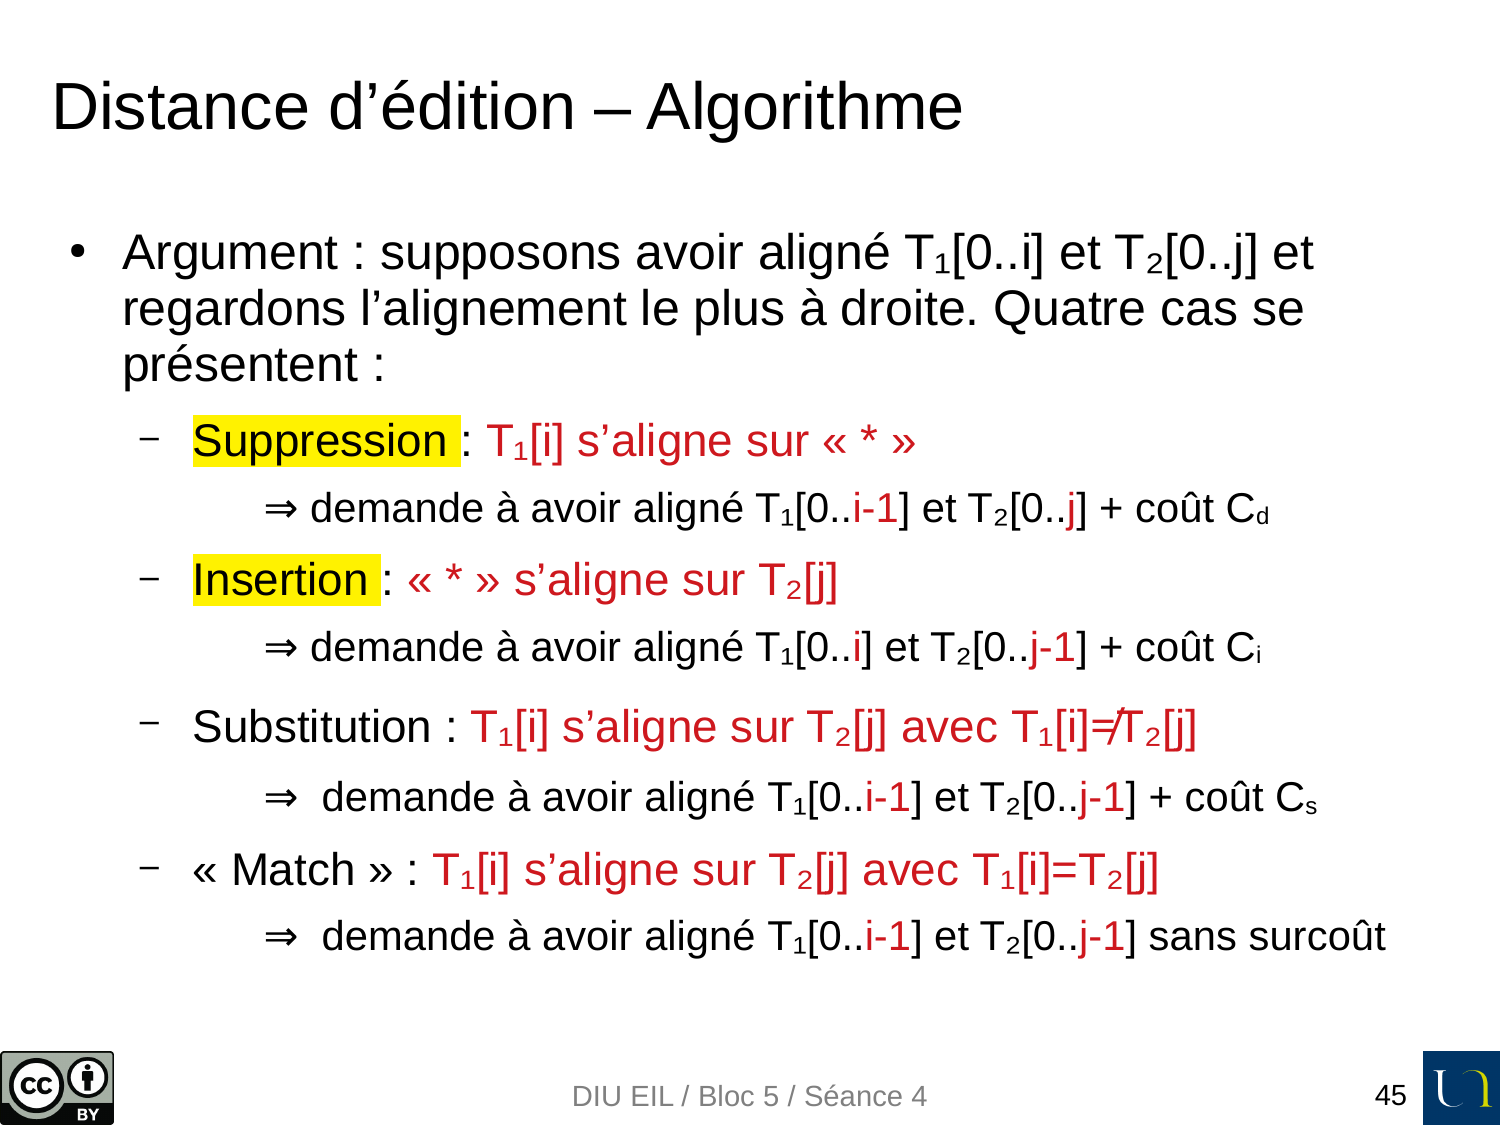

# Distance d’édition – Algorithme
Argument : supposons avoir aligné T₁[0..i] et T₂[0..j] et regardons l’alignement le plus à droite. Quatre cas se présentent :
Suppression : T₁[i] s’aligne sur « * »
⇒ demande à avoir aligné T₁[0..i-1] et T₂[0..j] + coût Cd
Insertion : « * » s’aligne sur T₂[j]
⇒ demande à avoir aligné T₁[0..i] et T₂[0..j-1] + coût Ci
Substitution : T₁[i] s’aligne sur T₂[j] avec T₁[i]≠T₂[j]
⇒ demande à avoir aligné T₁[0..i-1] et T₂[0..j-1] + coût Cs
« Match » : T₁[i] s’aligne sur T₂[j] avec T₁[i]=T₂[j]
⇒ demande à avoir aligné T₁[0..i-1] et T₂[0..j-1] sans surcoût
45